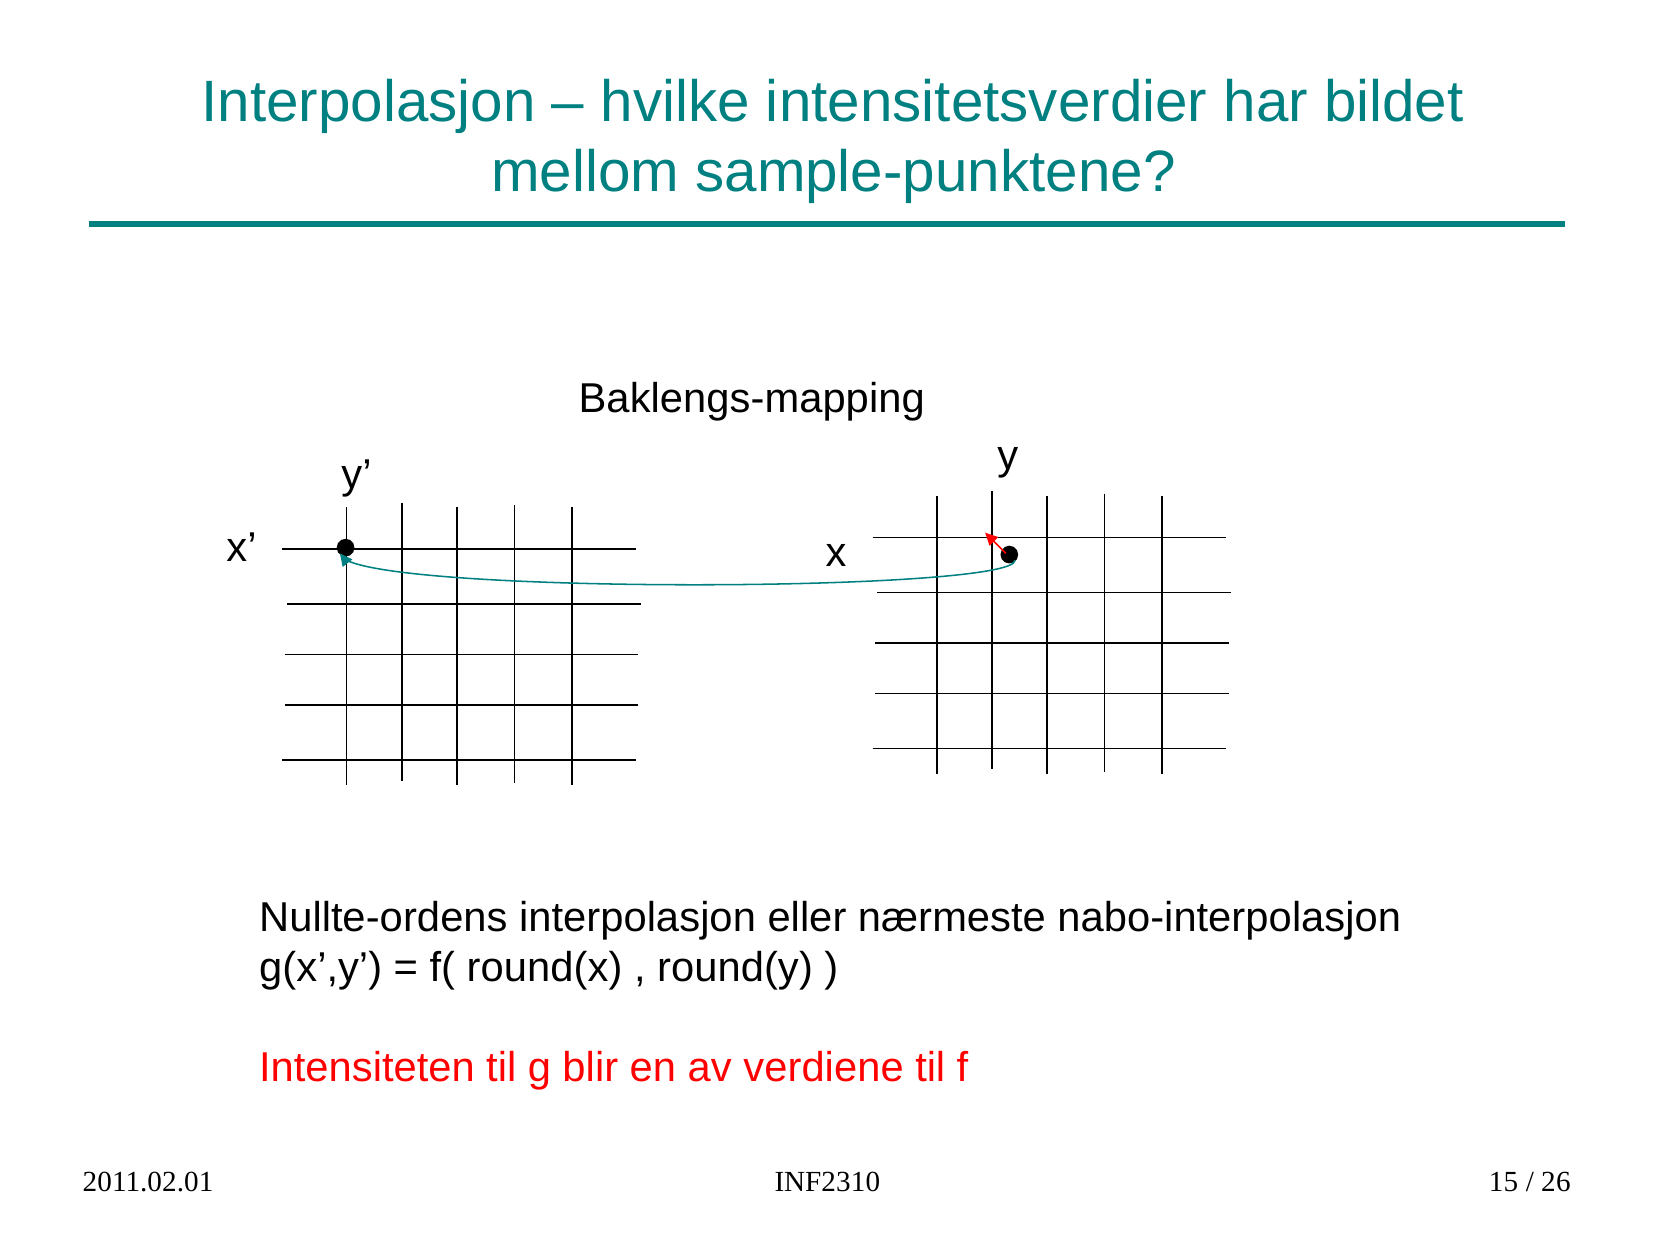

# Interpolasjon – hvilke intensitetsverdier har bildet mellom sample-punktene?
Baklengs-mapping
y
y’
x’
x
Nullte-ordens interpolasjon eller nærmeste nabo-interpolasjon
g(x’,y’) = f( round(x) , round(y) )
Intensiteten til g blir en av verdiene til f
2011.02.01
INF2310
15